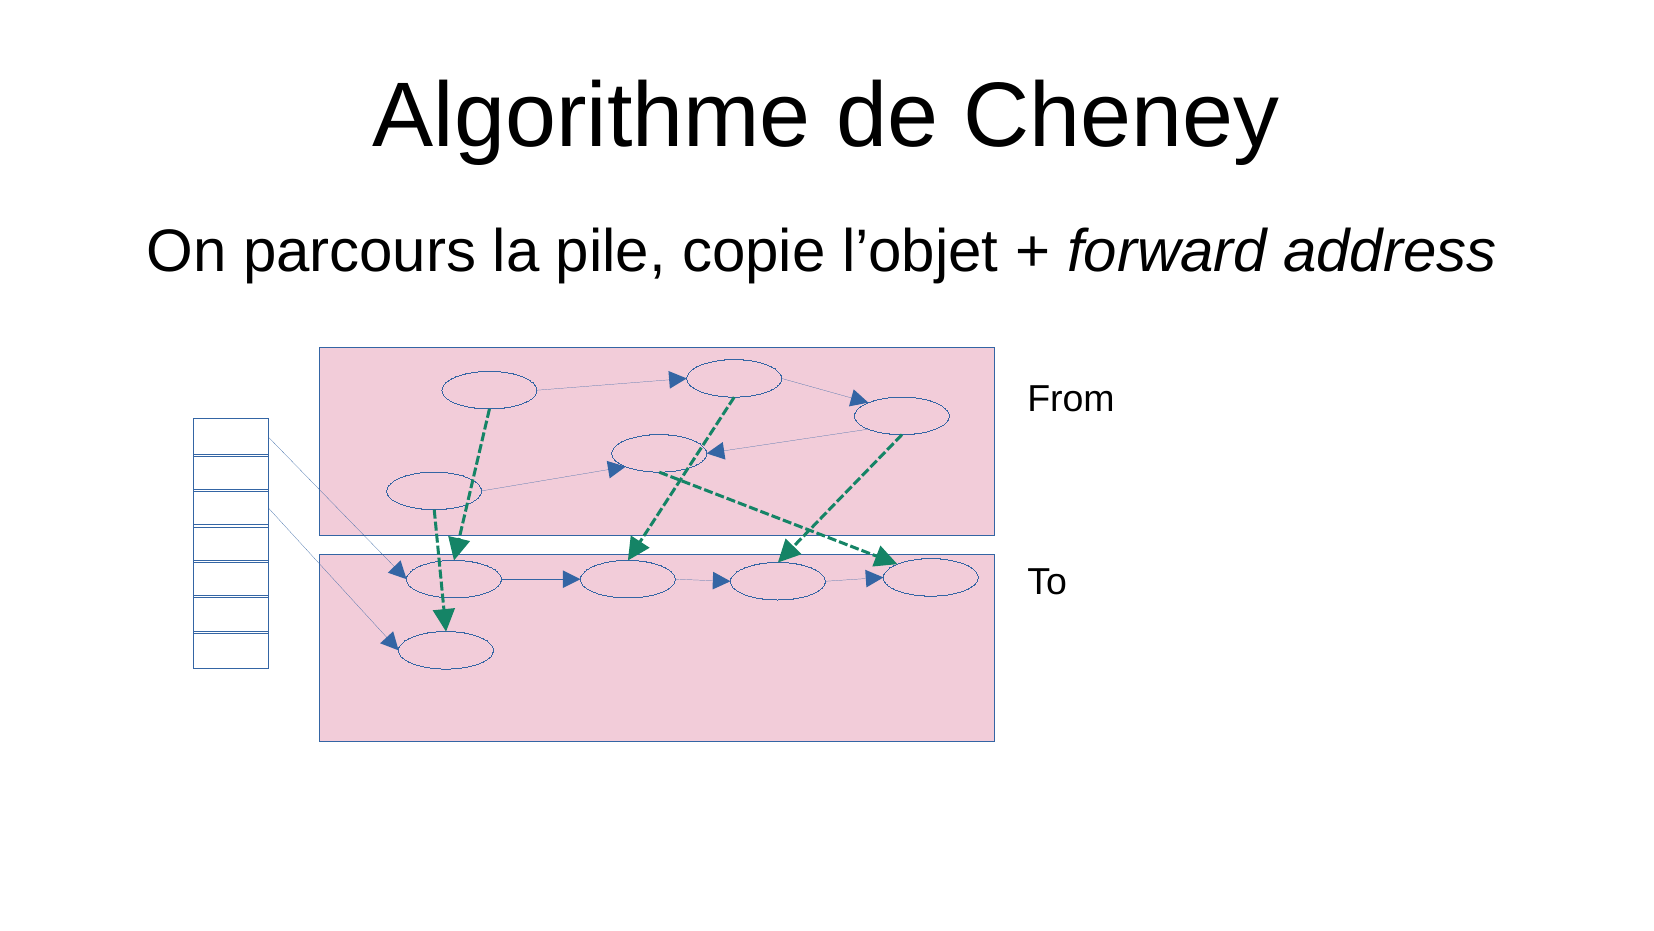

# Algorithme de Cheney
On parcours la pile, copie l’objet + forward address
From
To